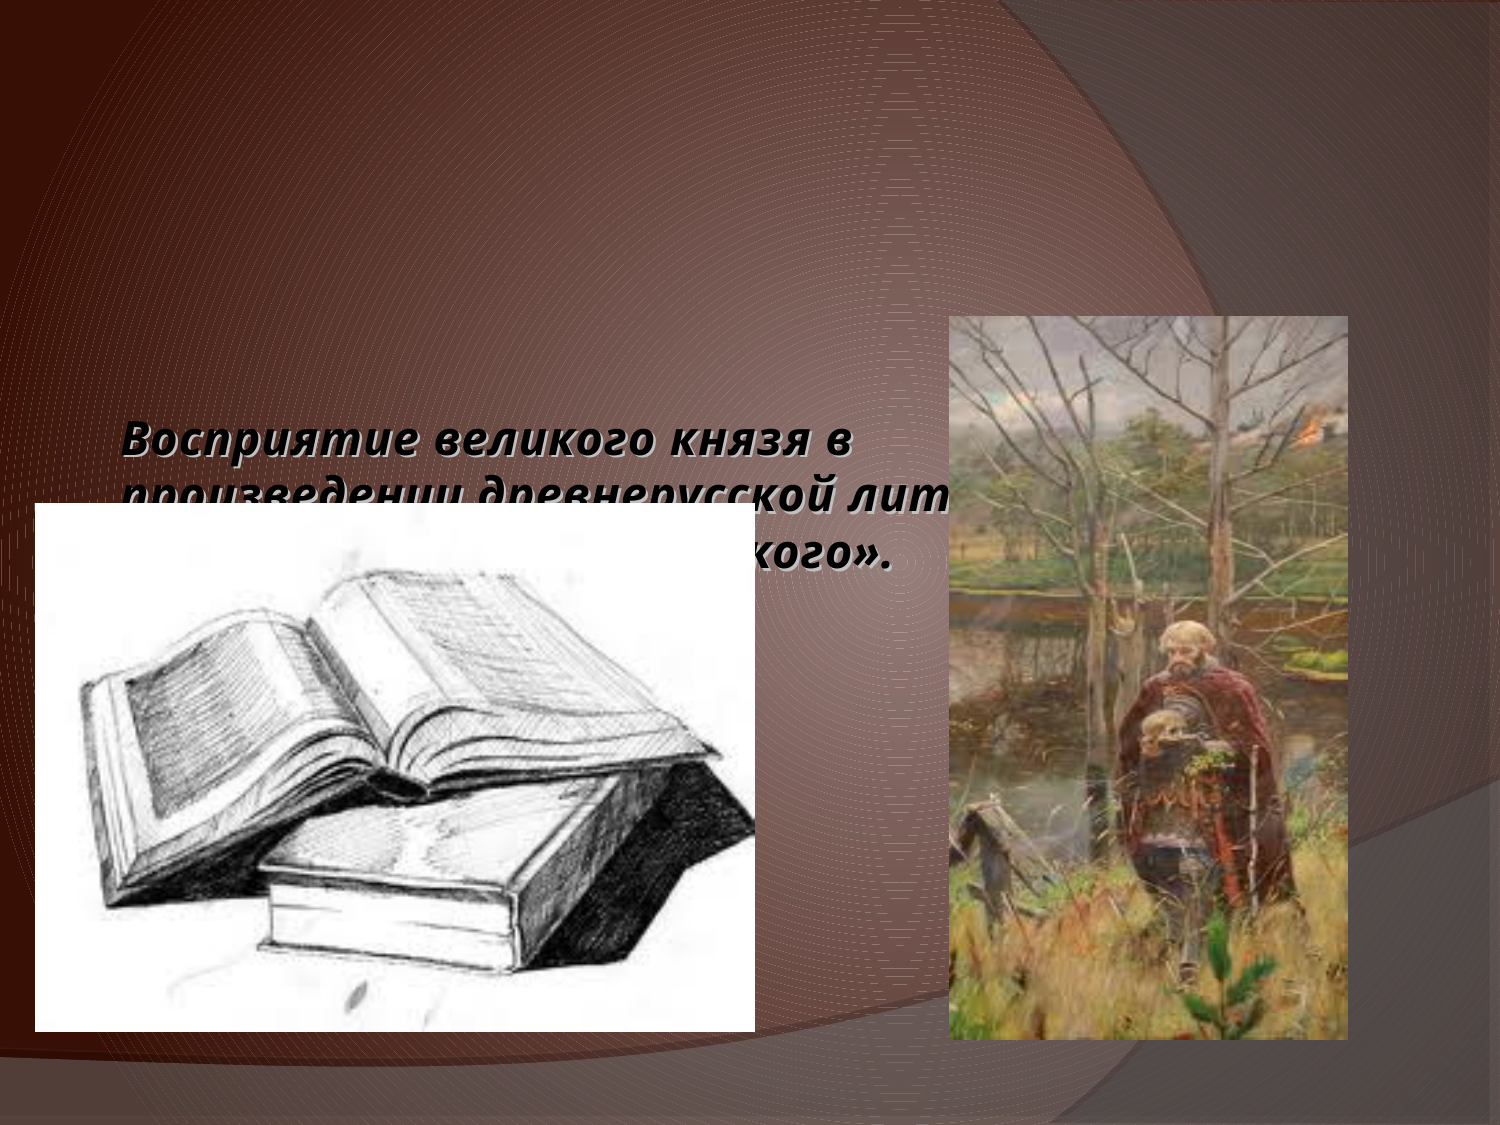

Восприятие великого князя в произведении древнерусской литературы «Житие Александра Невского».
#